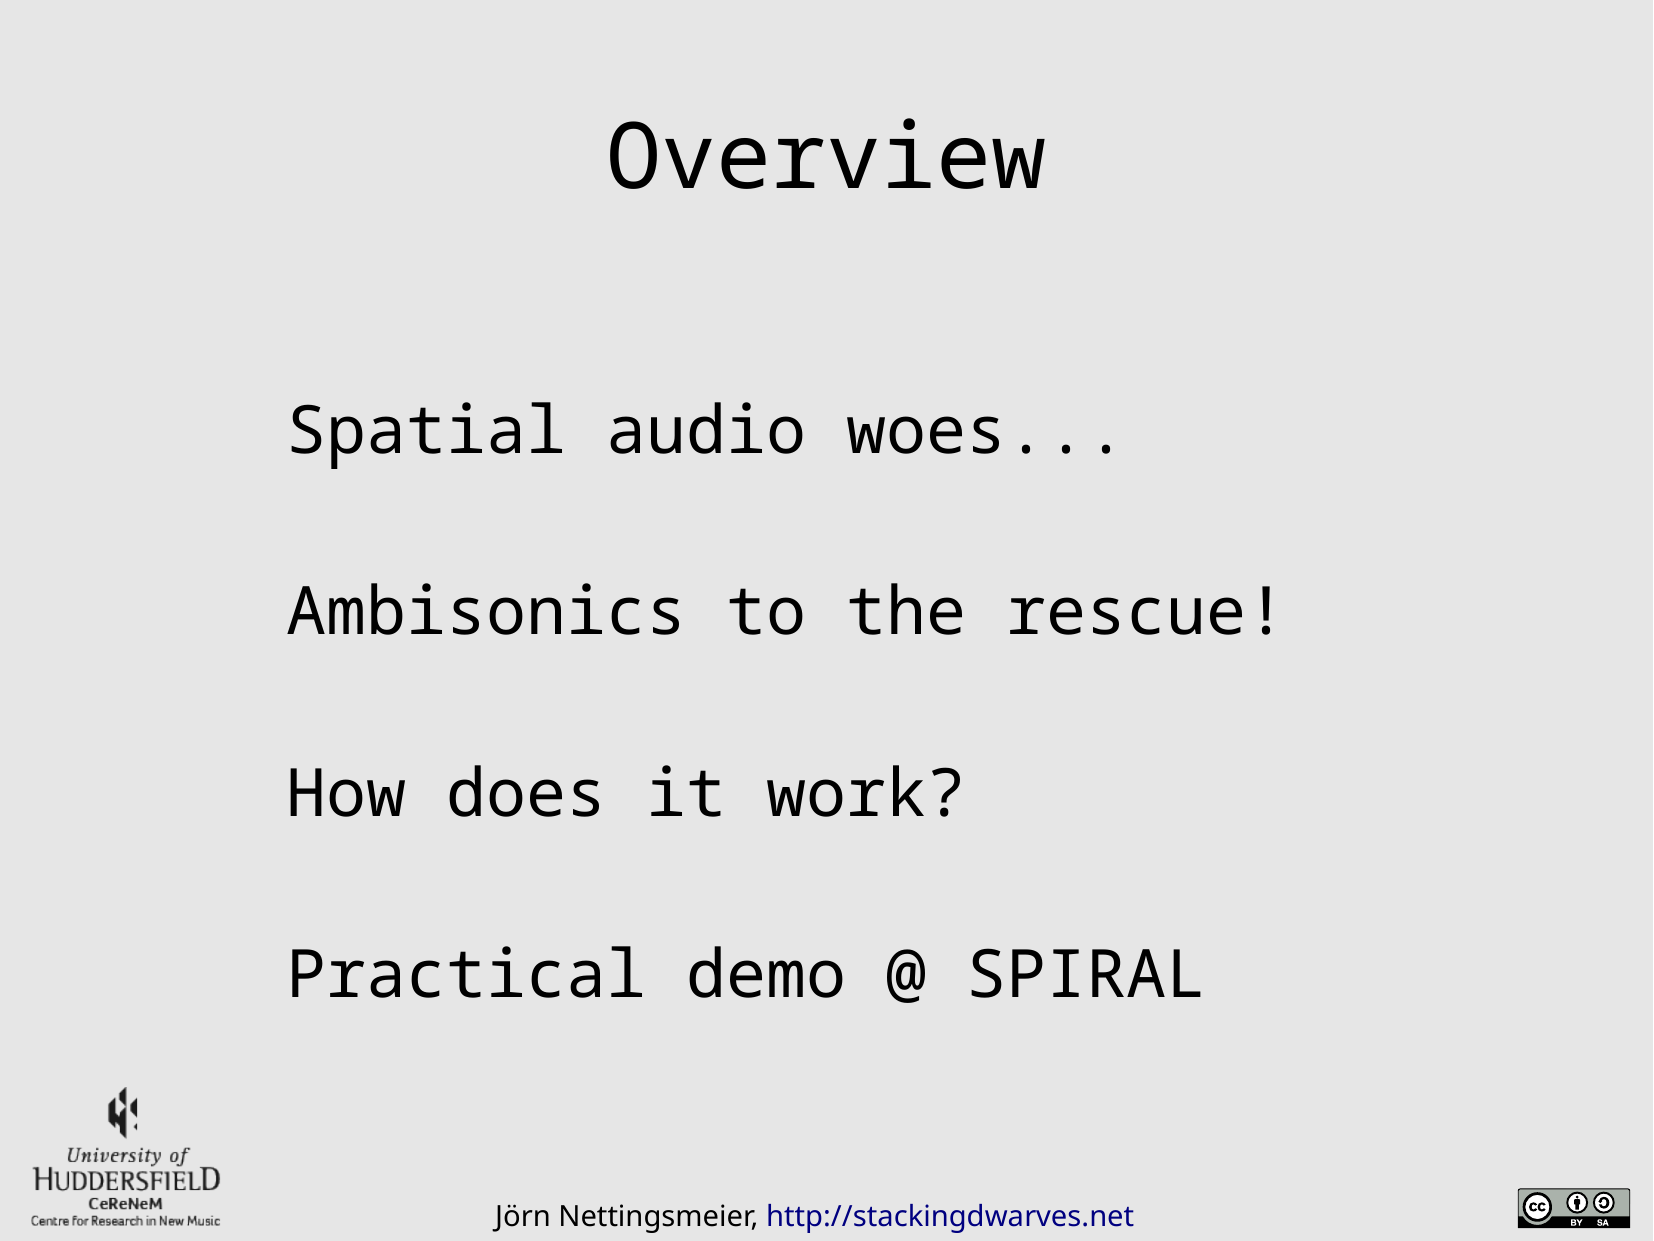

# Overview
Spatial audio woes...
Ambisonics to the rescue!
How does it work?
Practical demo @ SPIRAL